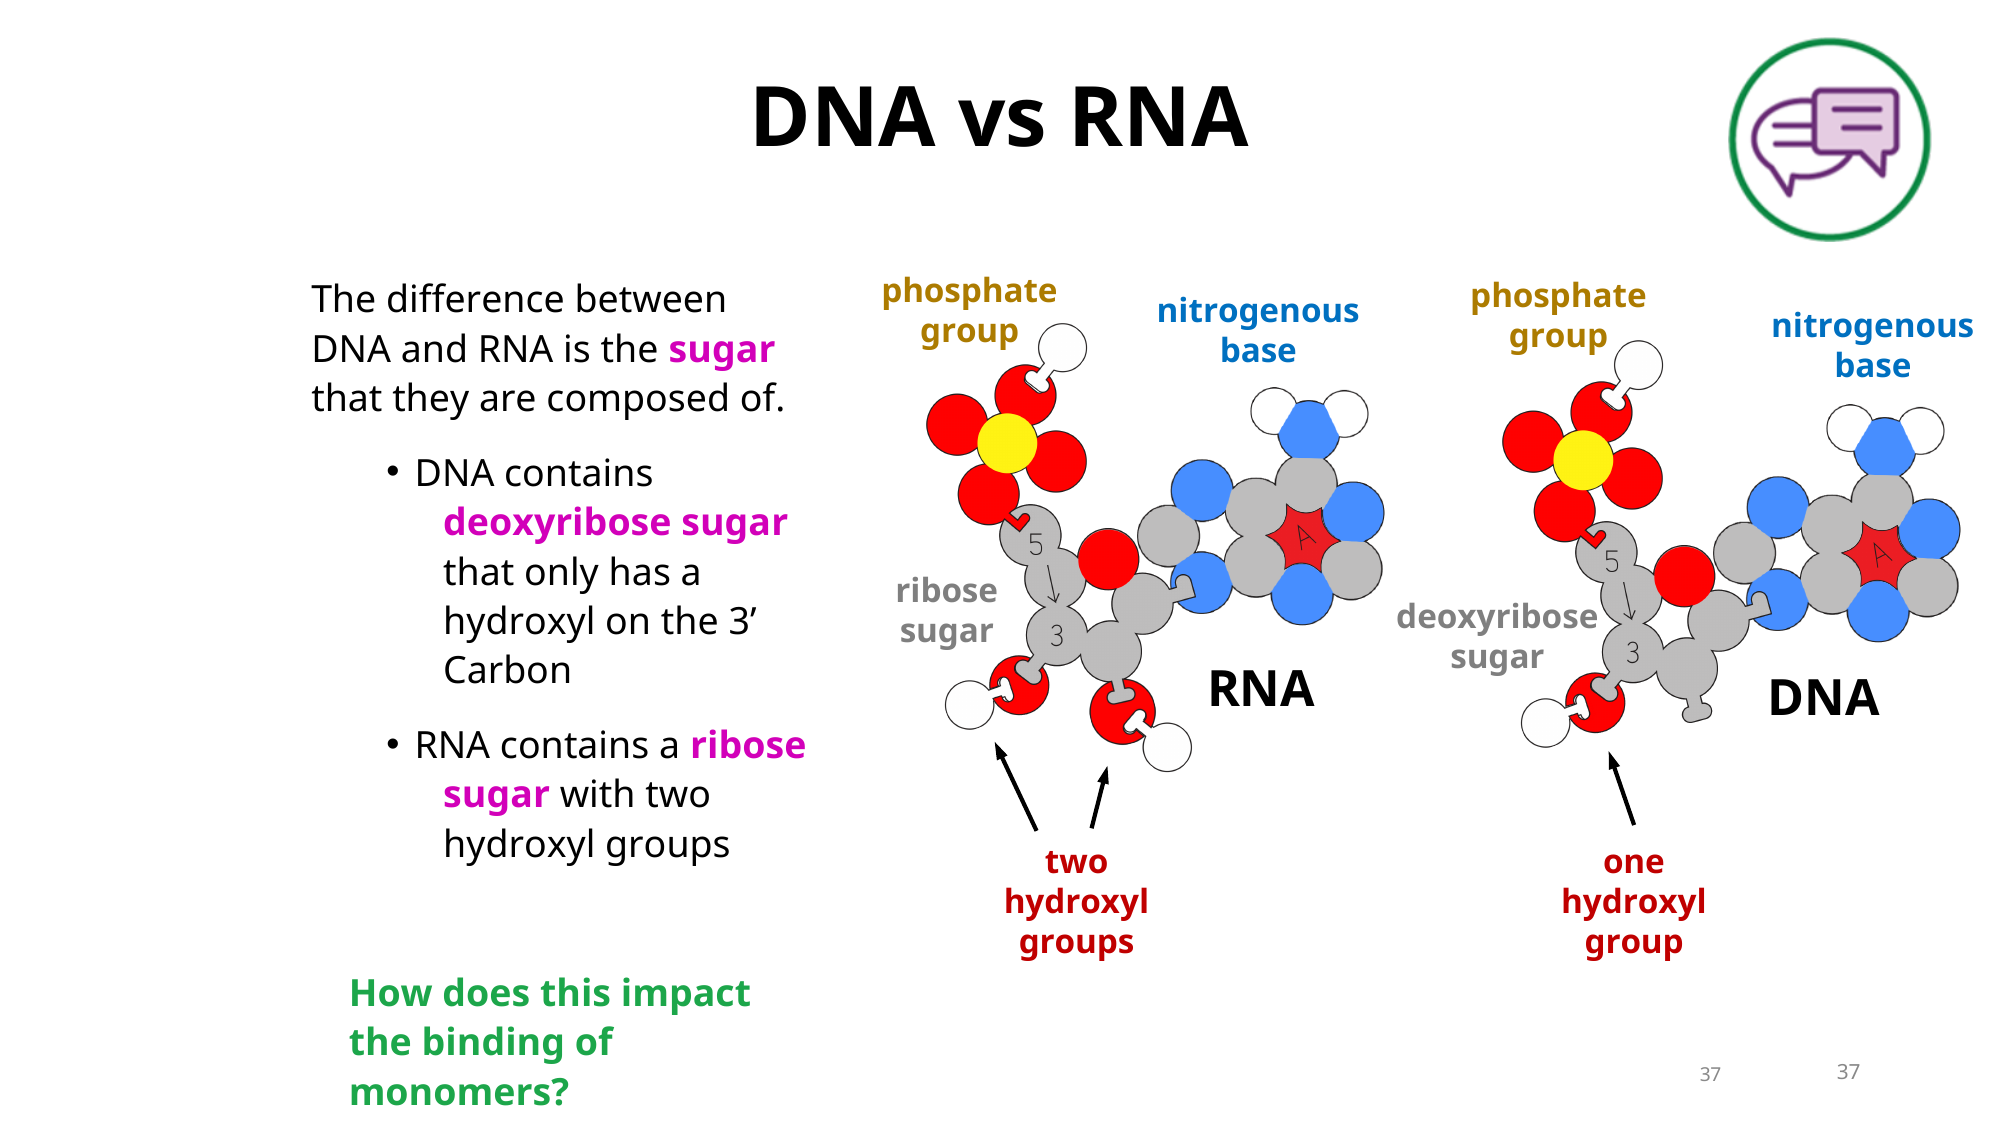

DNA vs RNA
phosphate
group
phosphate
group
The difference between DNA and RNA is the sugar that they are composed of.
DNA contains deoxyribose sugar that only has a hydroxyl on the 3’ Carbon
RNA contains a ribose sugar with two hydroxyl groups
How does this impact the binding of monomers?
nitrogenous
base
nitrogenous
base
ribose
sugar
deoxyribose
sugar
RNA
DNA
two hydroxyl groups
one hydroxyl group